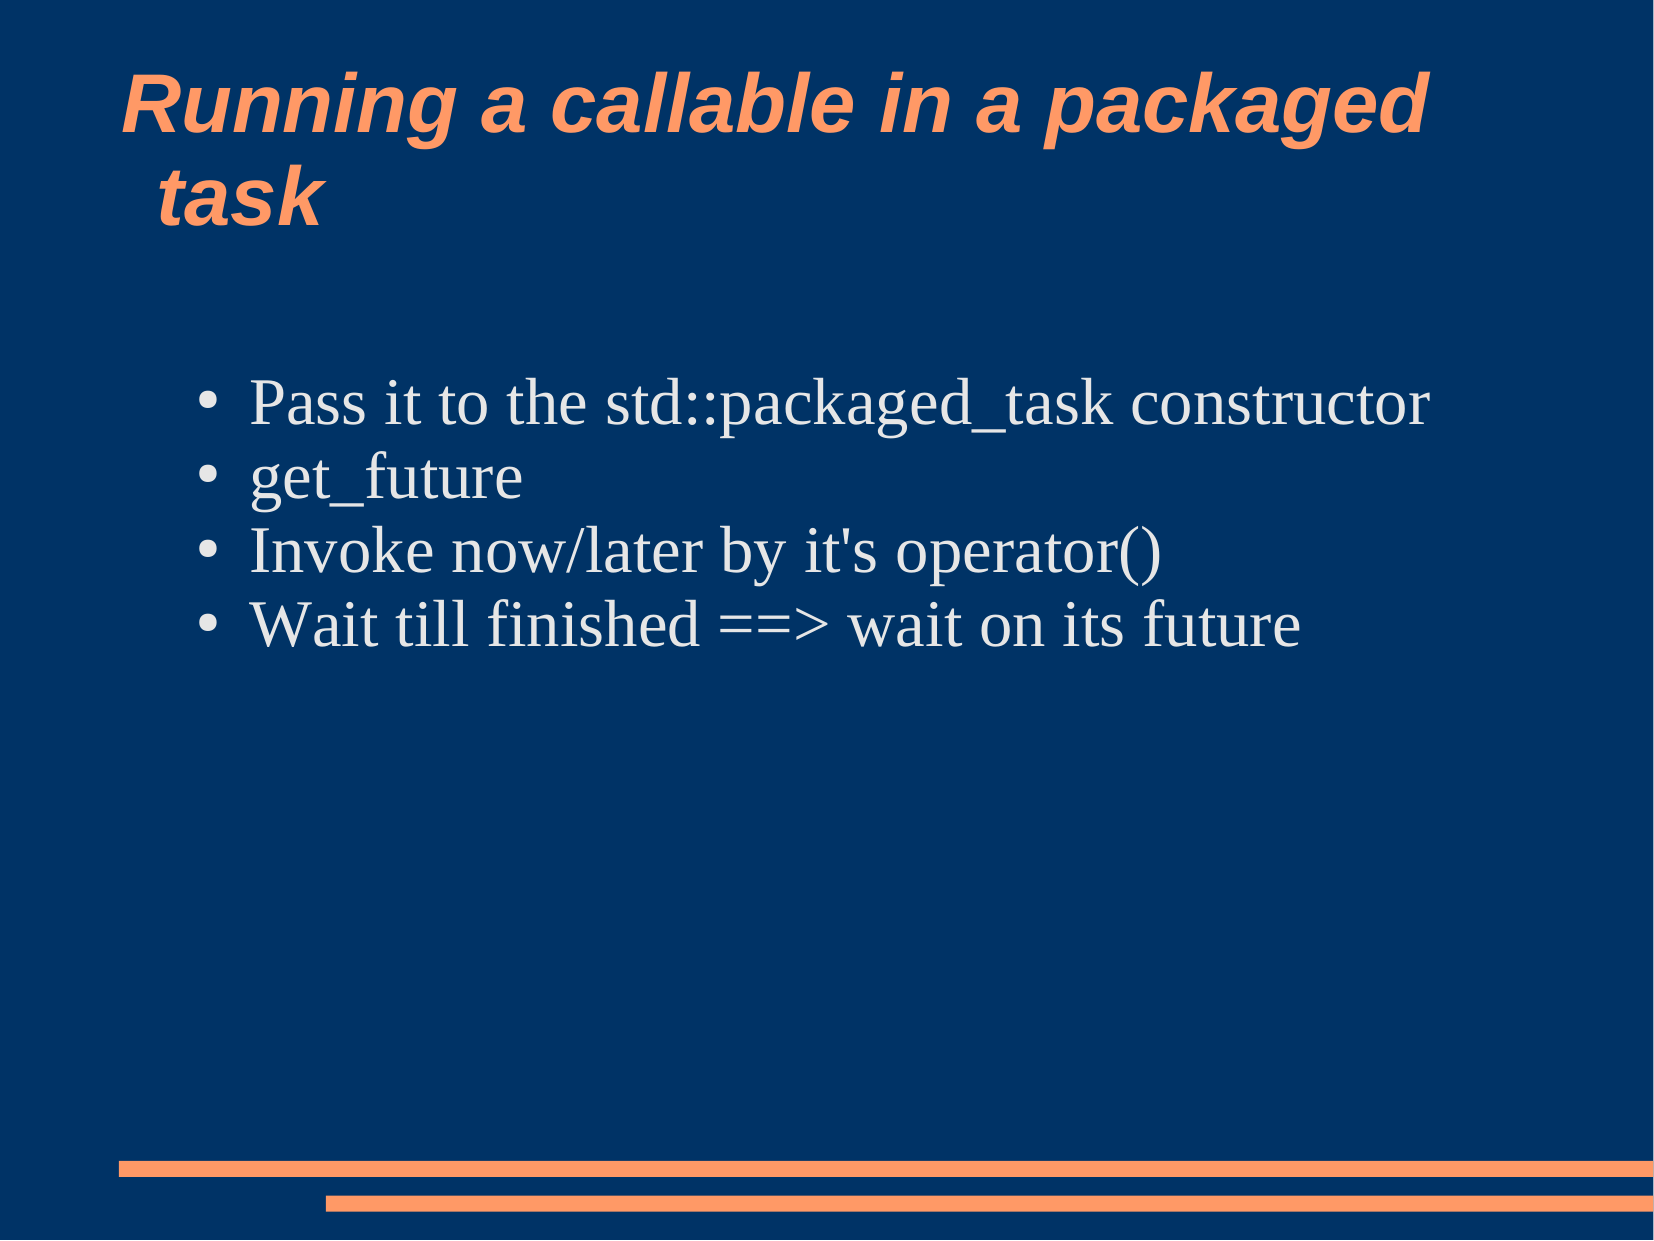

# Running a callable in a packaged task
Pass it to the std::packaged_task constructor
get_future
Invoke now/later by it's operator()
Wait till finished ==> wait on its future